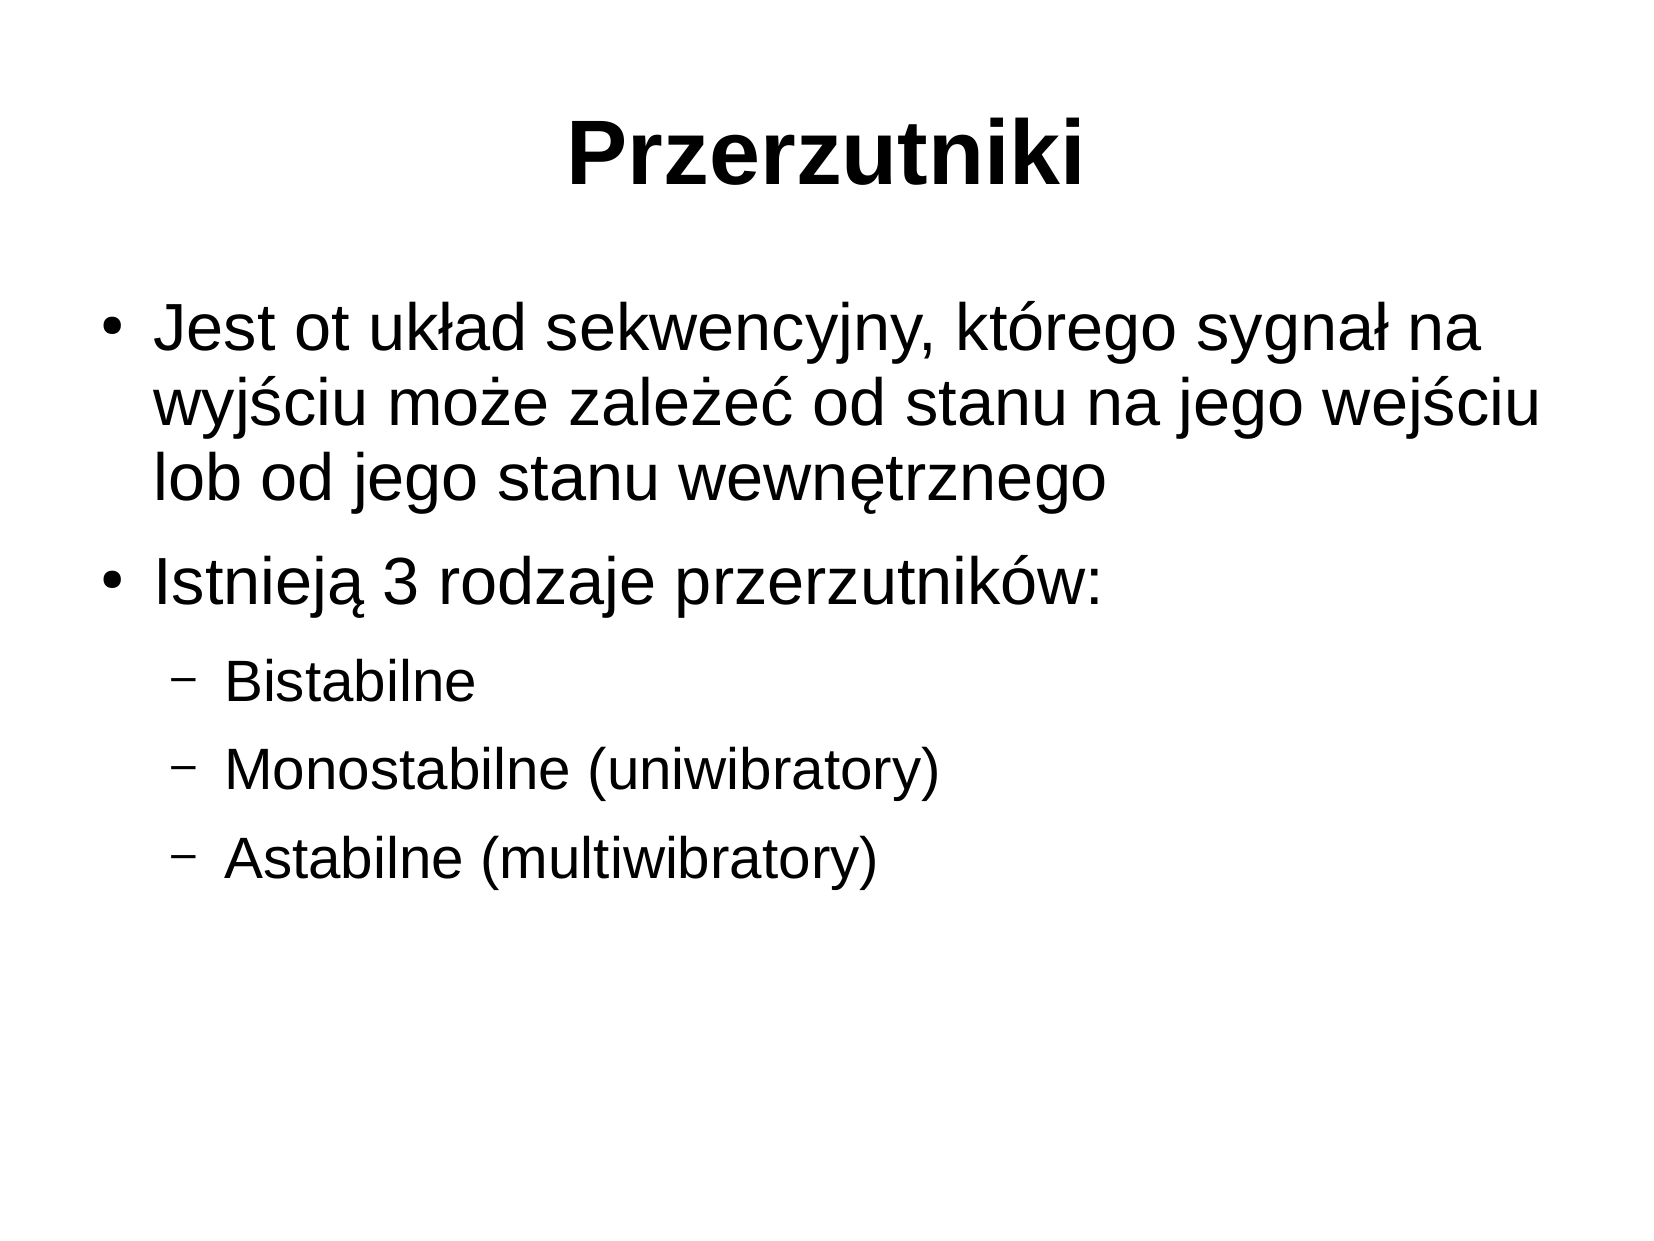

# Przerzutniki
Jest ot układ sekwencyjny, którego sygnał na wyjściu może zależeć od stanu na jego wejściu lob od jego stanu wewnętrznego
Istnieją 3 rodzaje przerzutników:
Bistabilne
Monostabilne (uniwibratory)
Astabilne (multiwibratory)